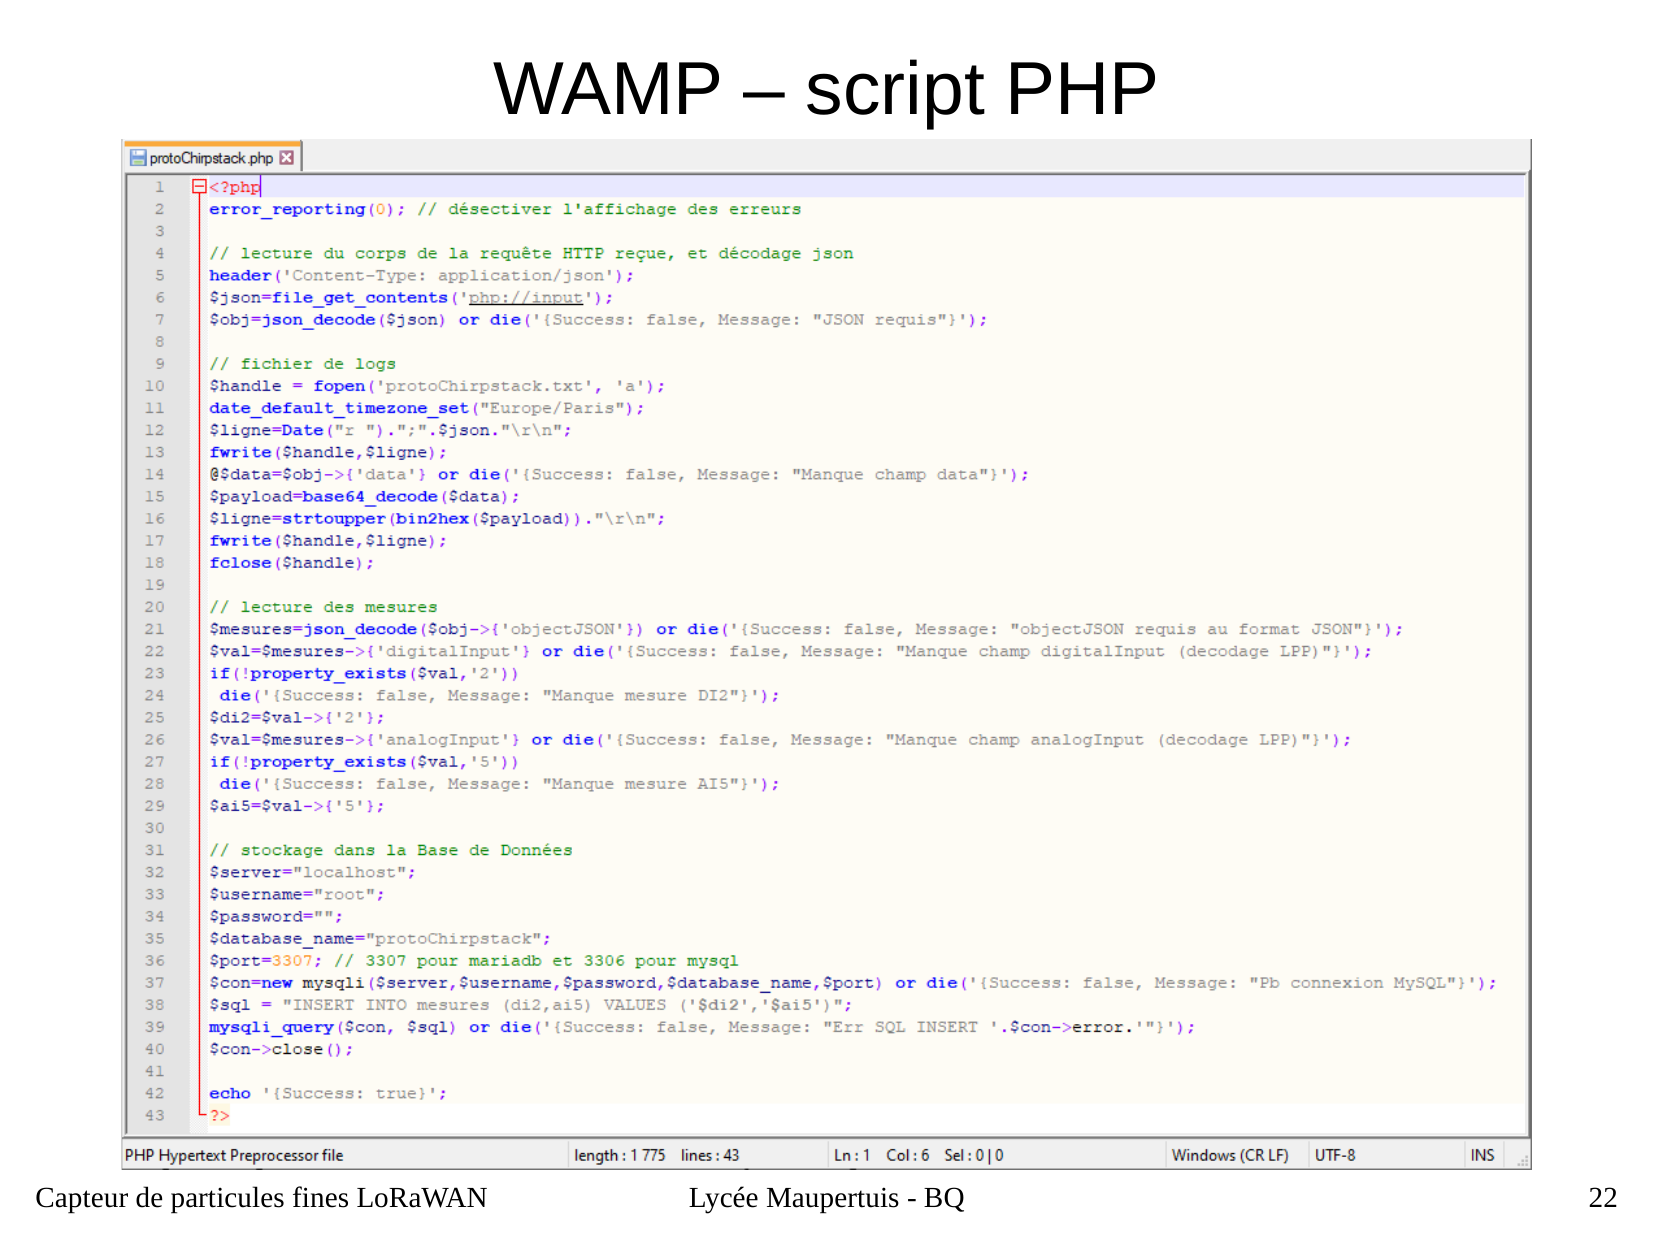

# WAMP – script PHP
Capteur de particules fines LoRaWAN
Lycée Maupertuis - BQ
22